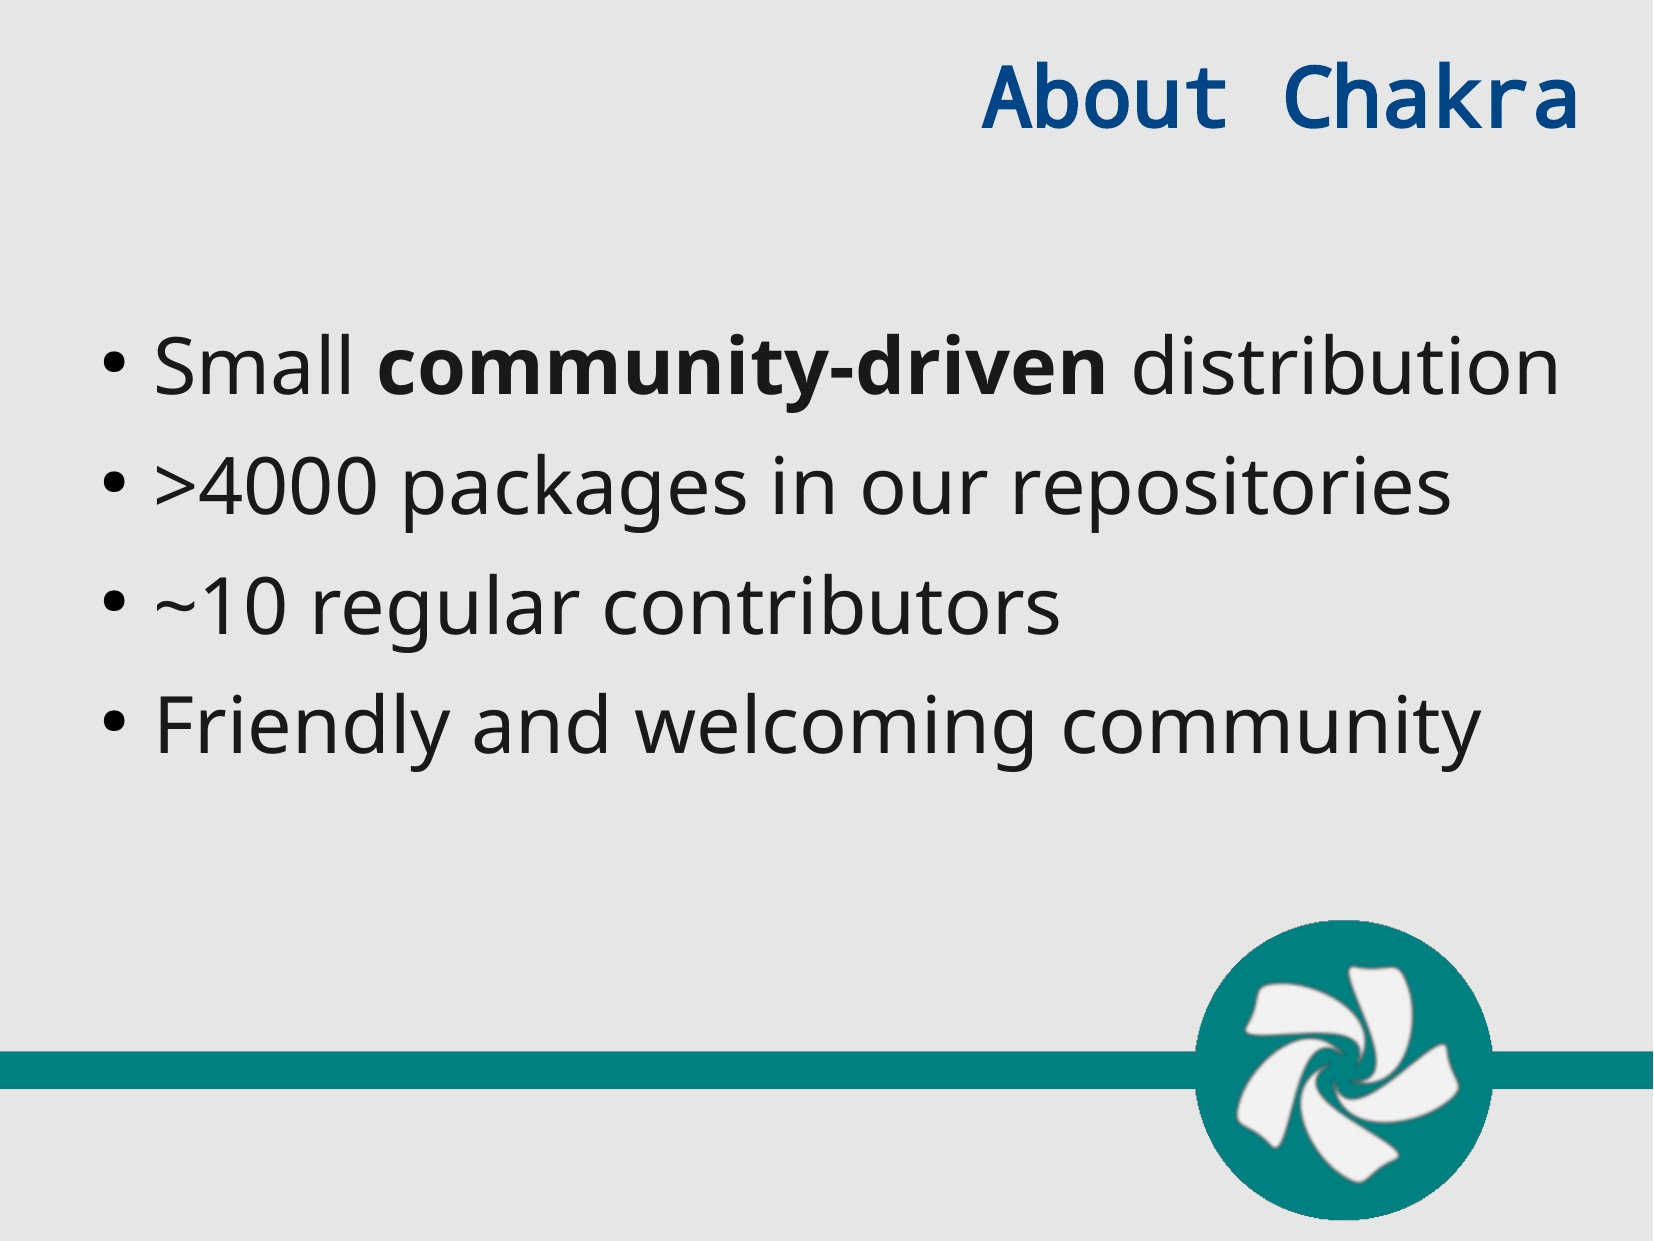

# About Chakra
Small community-driven distribution
>4000 packages in our repositories
~10 regular contributors
Friendly and welcoming community